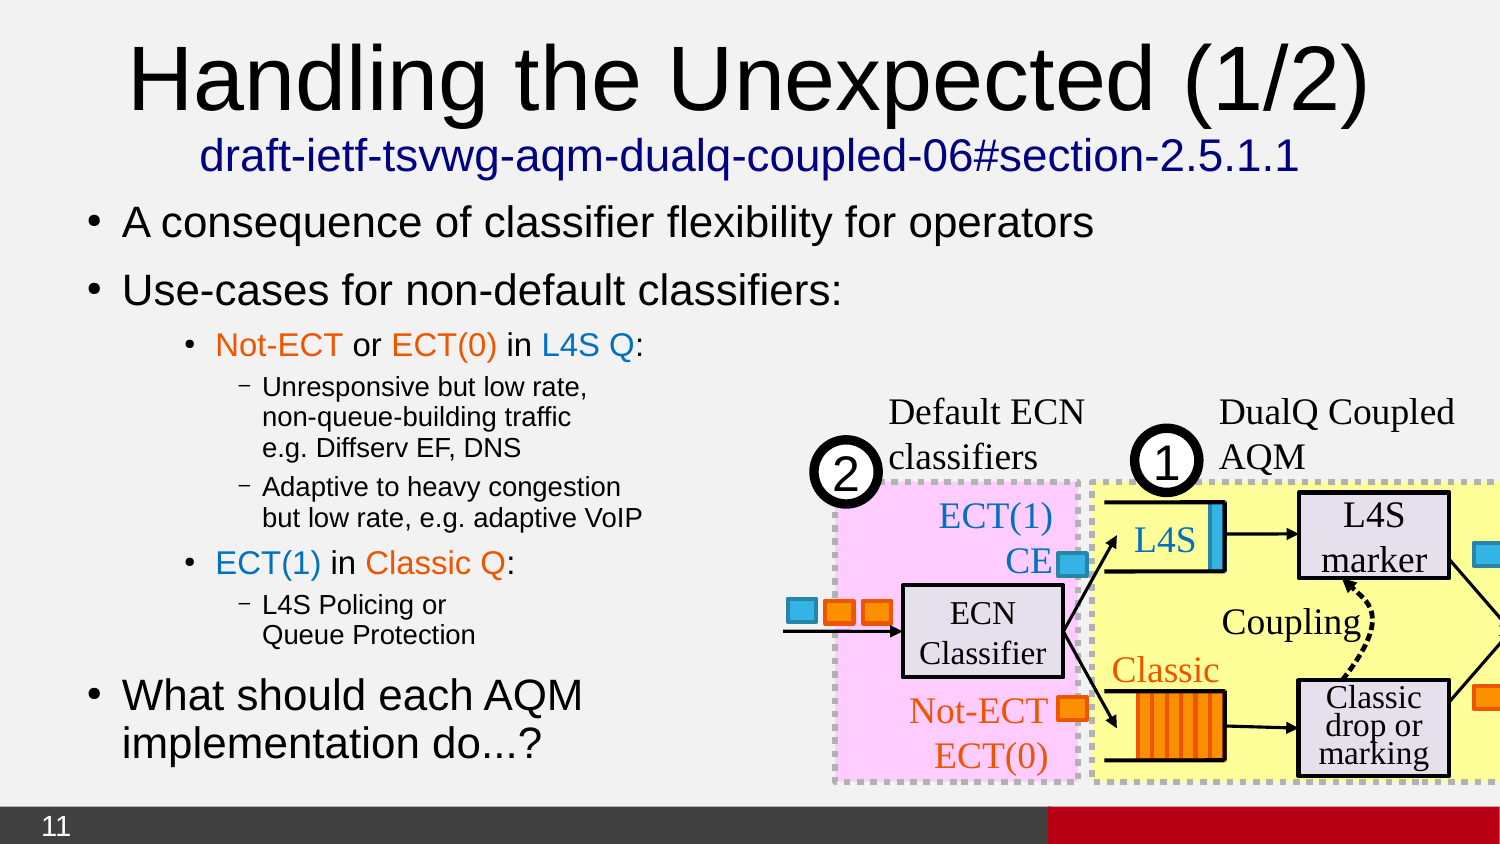

# Handling the Unexpected (1/2) draft-ietf-tsvwg-aqm-dualq-coupled-06#section-2.5.1.1
A consequence of classifier flexibility for operators
Use-cases for non-default classifiers:
Not-ECT or ECT(0) in L4S Q:
Unresponsive but low rate,
non-queue-building traffic
e.g. Diffserv EF, DNS
Adaptive to heavy congestion
but low rate, e.g. adaptive VoIP
ECT(1) in Classic Q:
L4S Policing or
Queue Protection
What should each AQM
implementation do...?
Default ECN classifiers
DualQ Coupled AQM
1
2
ECT(1)
CE
L4S marker
 L4S
ECN
Classifier
Coupling
Classic
Not-ECT
ECT(0)
Classic drop or marking
11